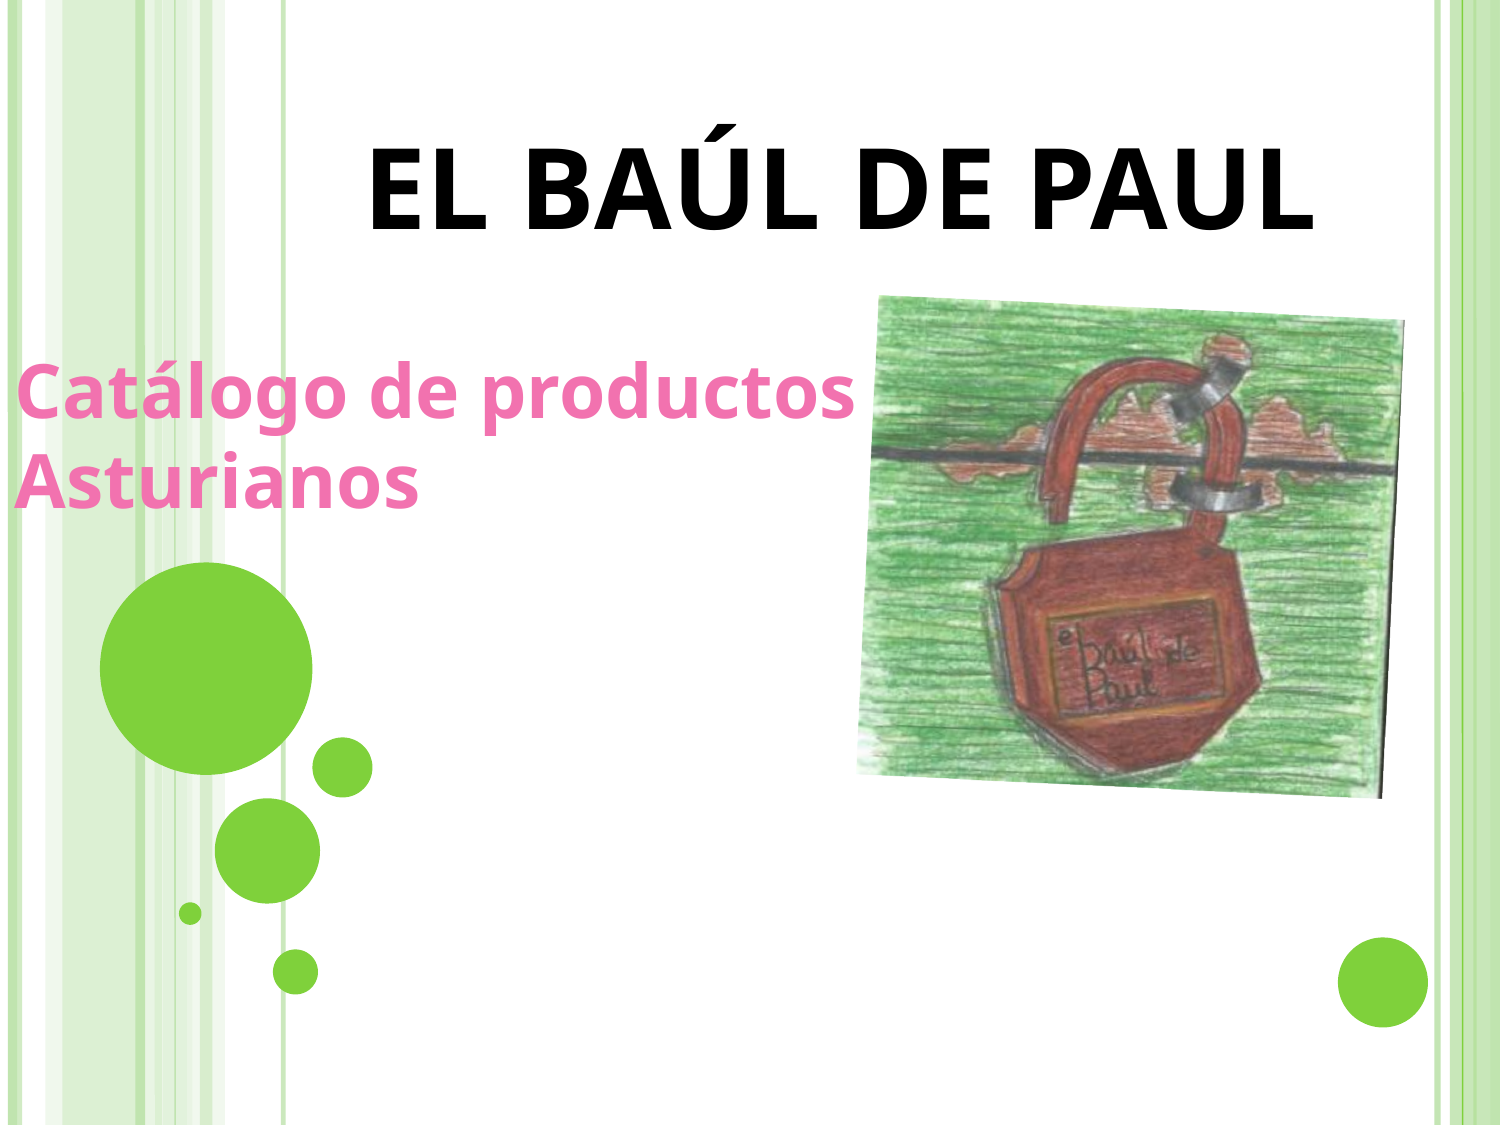

EL BAÚL DE PAUL
# Catálogo de productos Asturianos